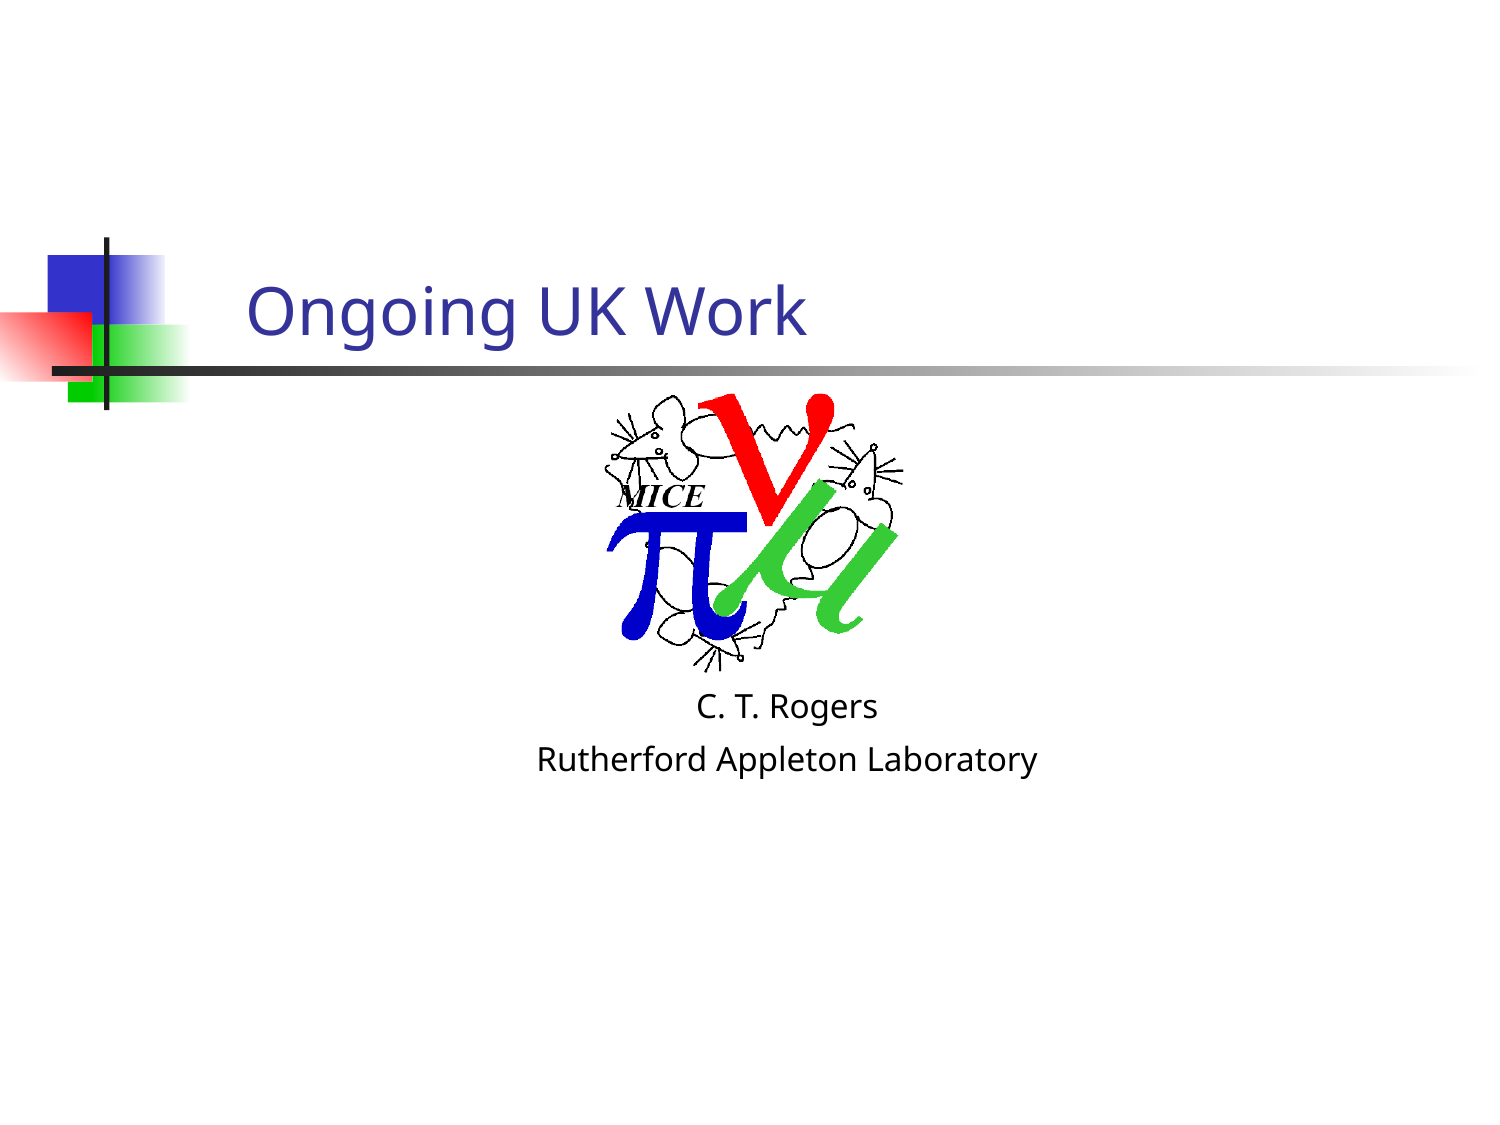

# Ongoing UK Work
C. T. Rogers
Rutherford Appleton Laboratory